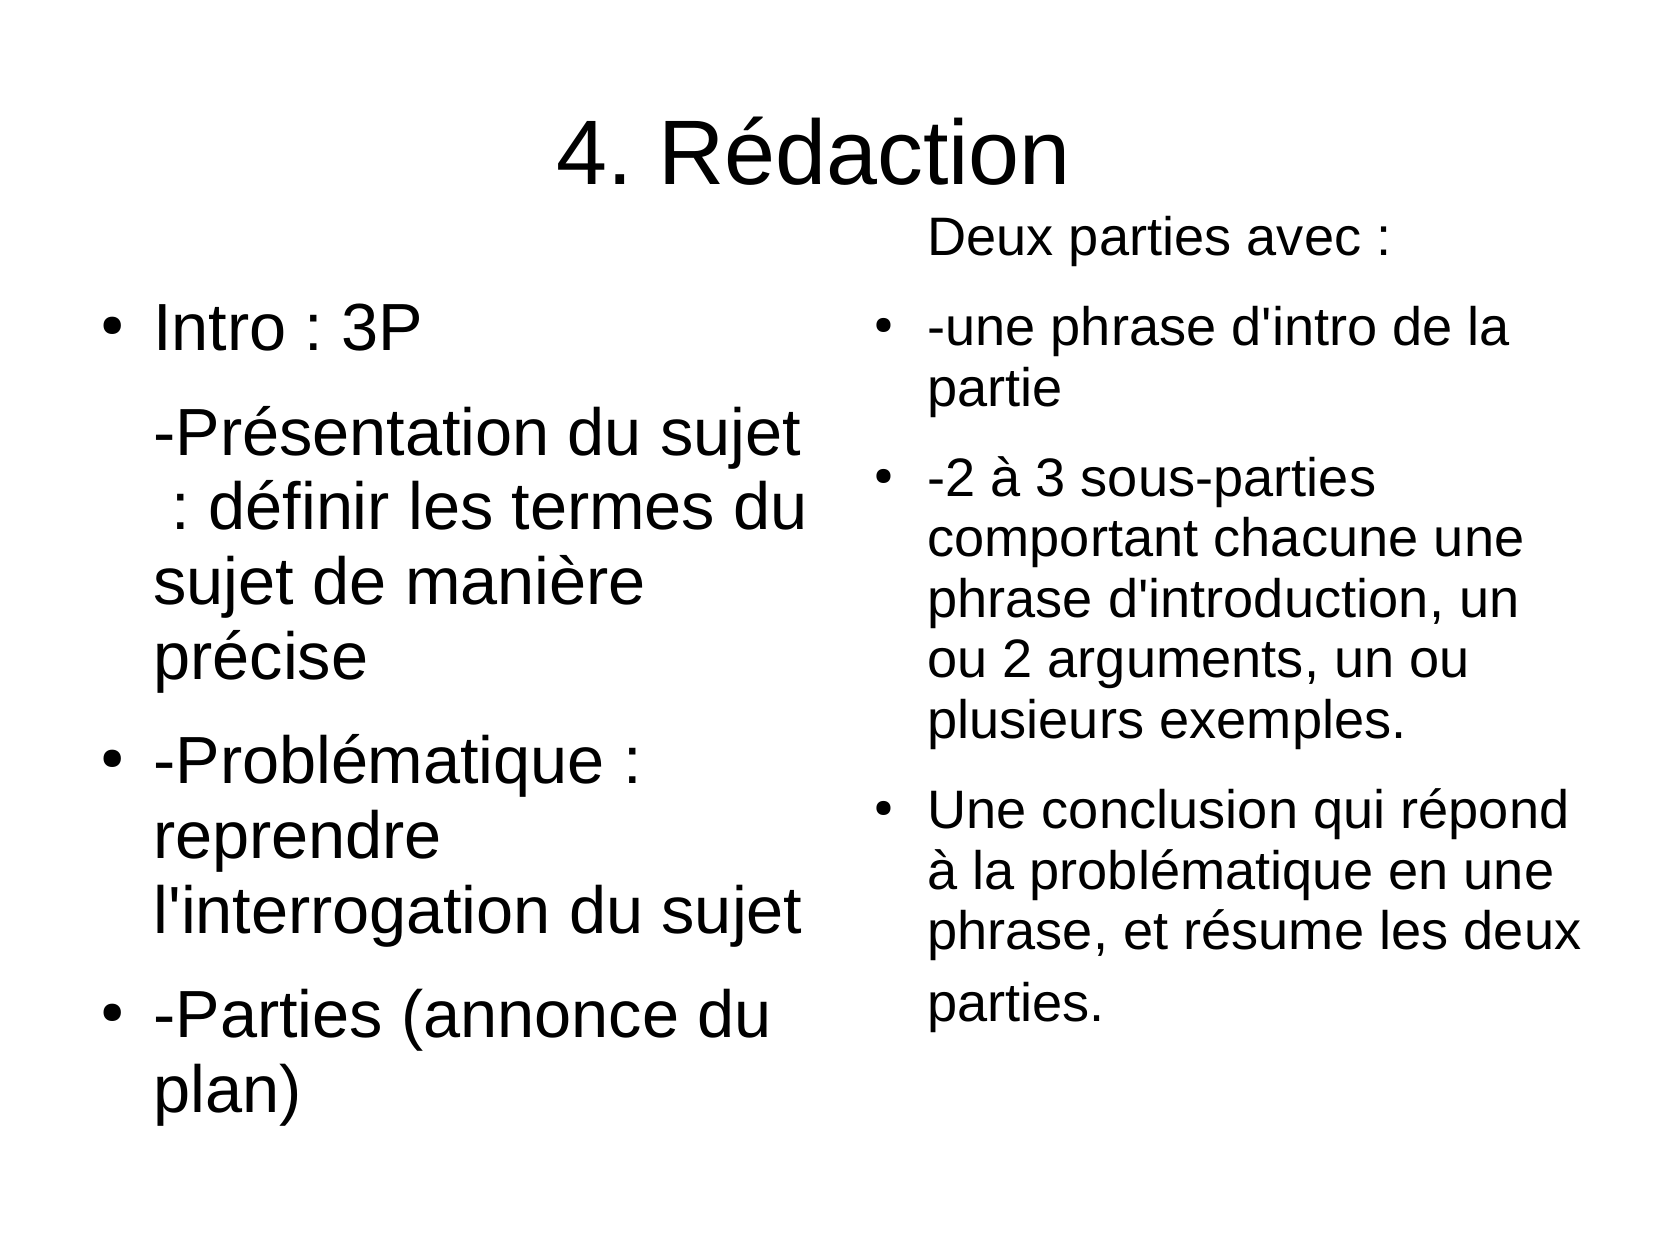

# 4. Rédaction
Deux parties avec :
-une phrase d'intro de la partie
-2 à 3 sous-parties comportant chacune une phrase d'introduction, un ou 2 arguments, un ou plusieurs exemples.
Une conclusion qui répond à la problématique en une phrase, et résume les deux parties.
Intro : 3P
-Présentation du sujet : définir les termes du sujet de manière précise
-Problématique : reprendre l'interrogation du sujet
-Parties (annonce du plan)